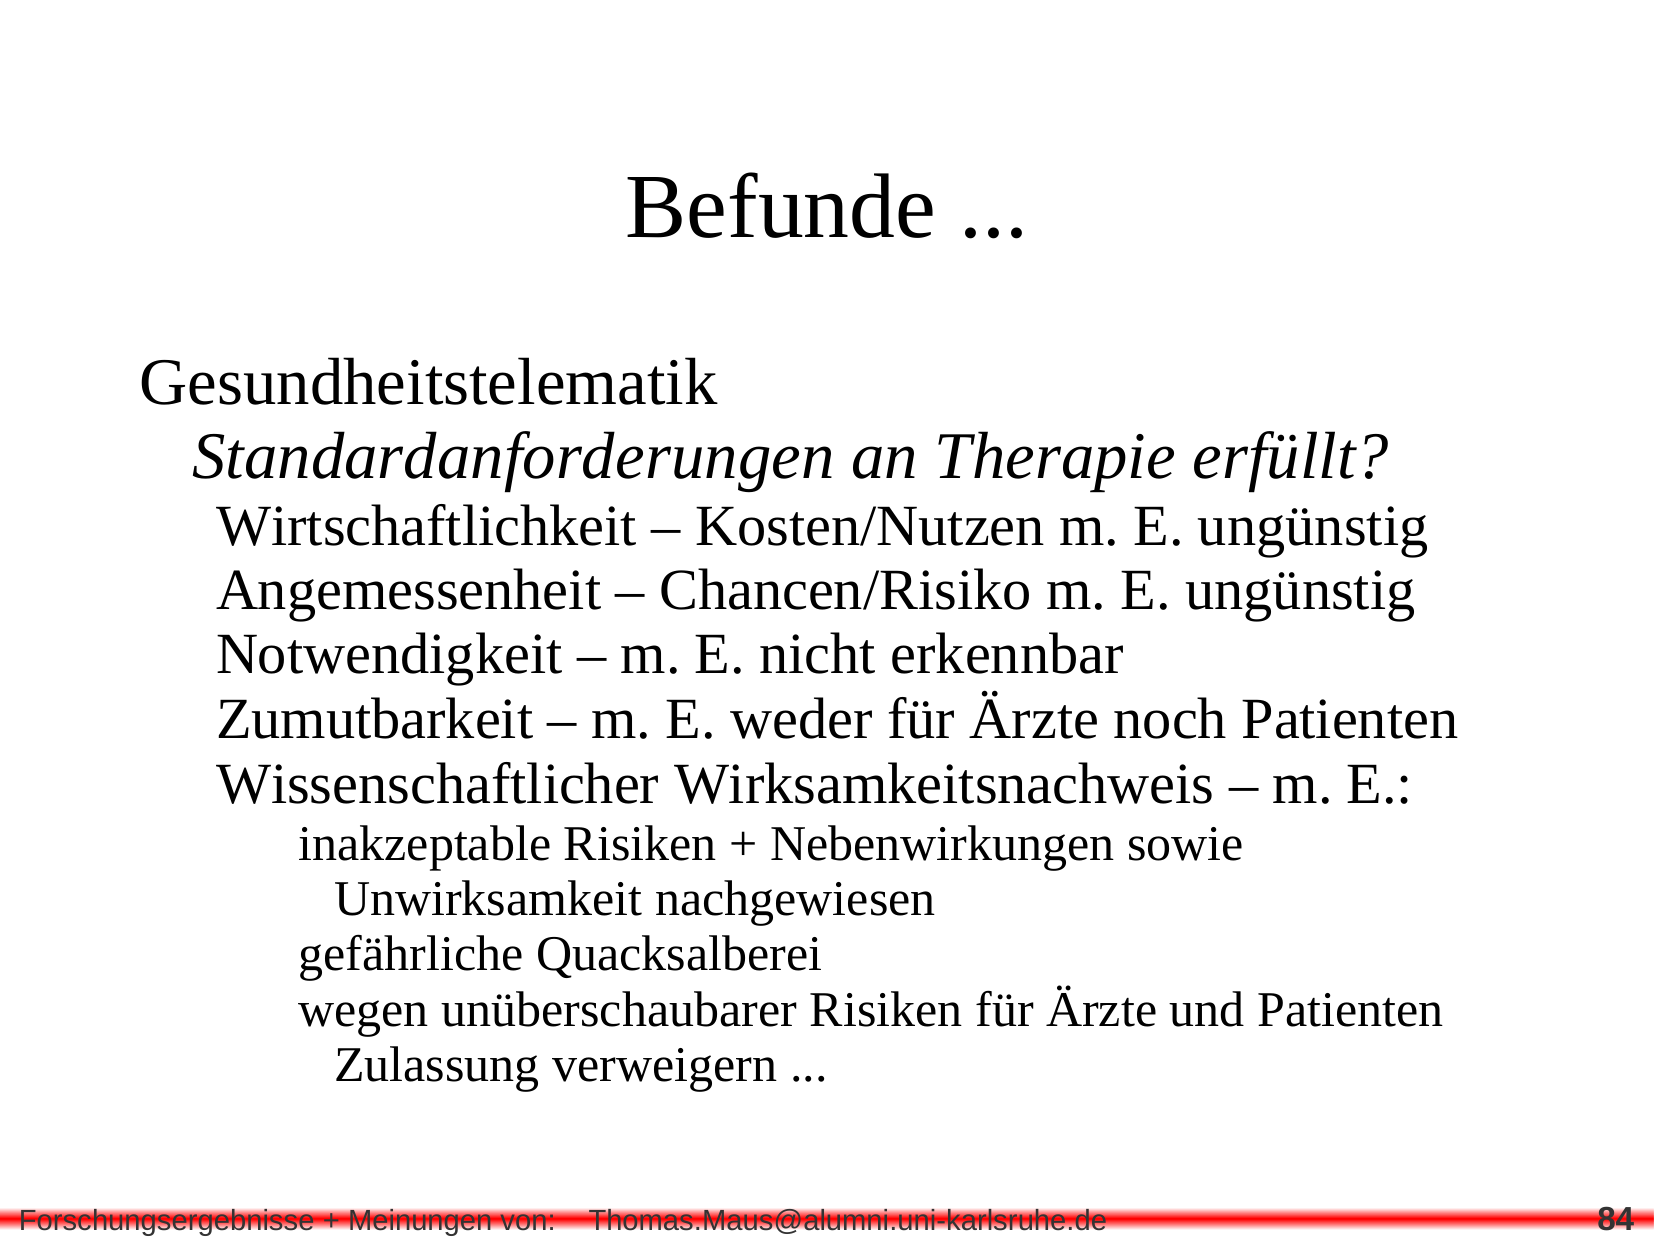

# Befunde ...
Gesundheitstelematik
Standardanforderungen an Therapie erfüllt?
Wirtschaftlichkeit – Kosten/Nutzen m. E. ungünstig
Angemessenheit – Chancen/Risiko m. E. ungünstig
Notwendigkeit – m. E. nicht erkennbar
Zumutbarkeit – m. E. weder für Ärzte noch Patienten
Wissenschaftlicher Wirksamkeitsnachweis – m. E.:
inakzeptable Risiken + Nebenwirkungen sowie Unwirksamkeit nachgewiesen
gefährliche Quacksalberei
wegen unüberschaubarer Risiken für Ärzte und Patienten Zulassung verweigern ...